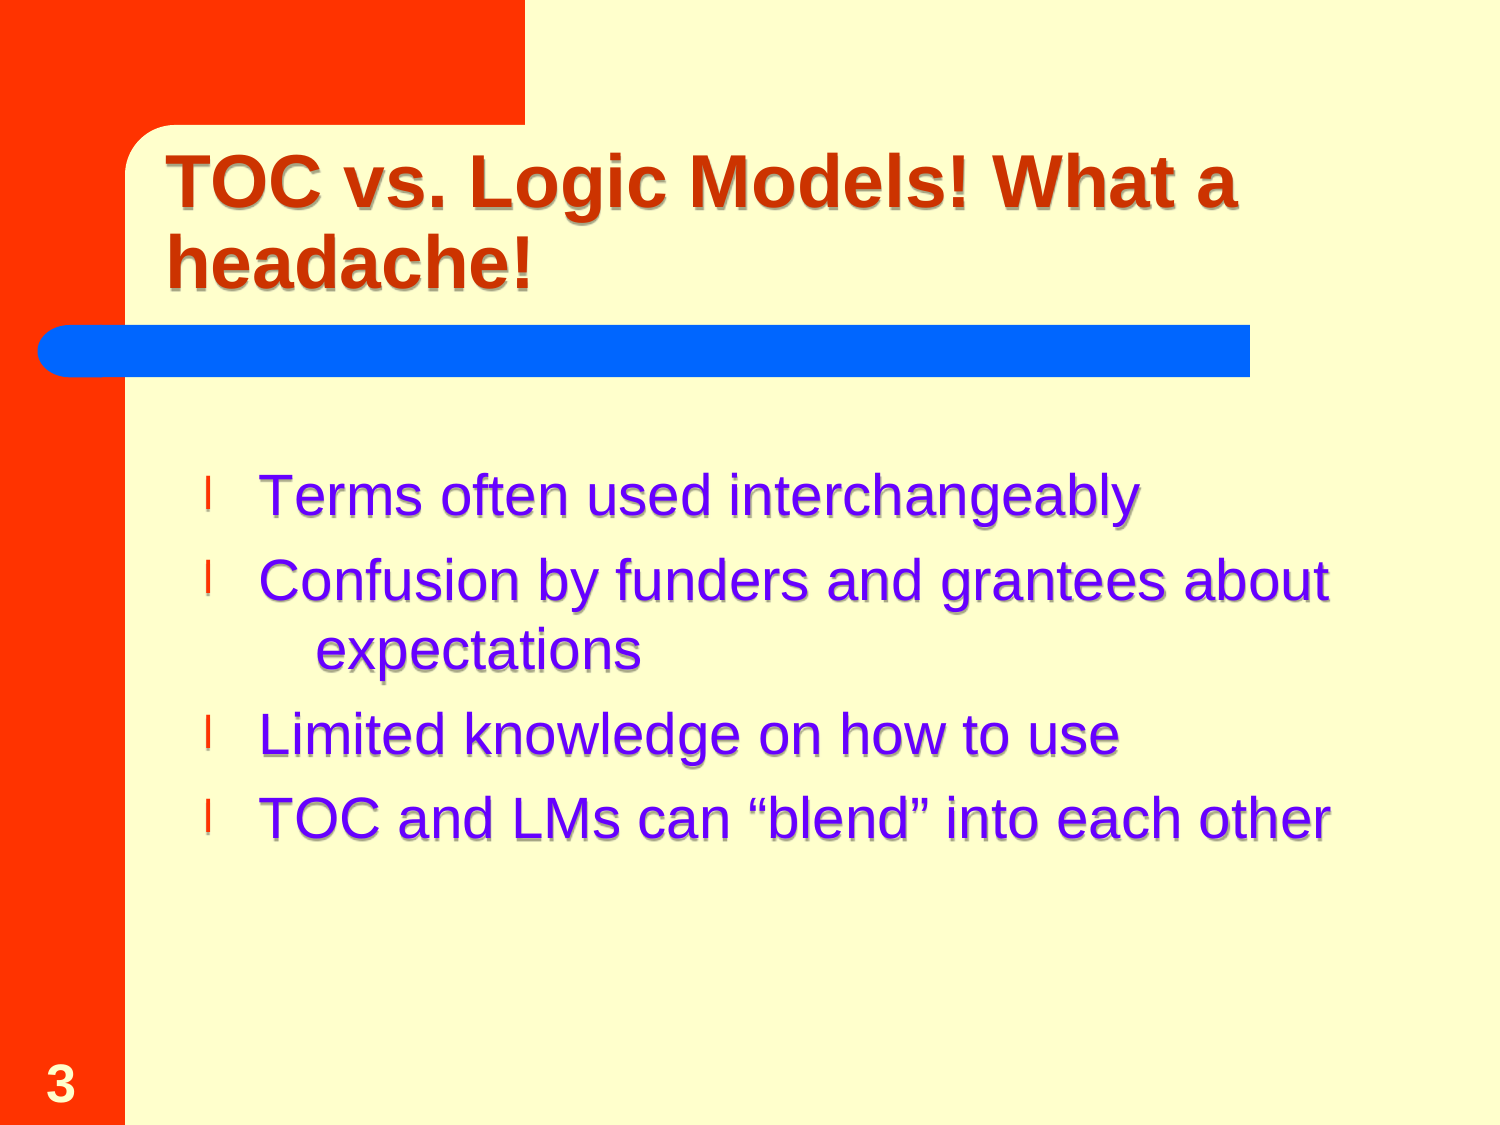

# TOC vs. Logic Models! What a headache!
Terms often used interchangeably
Confusion by funders and grantees about expectations
Limited knowledge on how to use
TOC and LMs can “blend” into each other